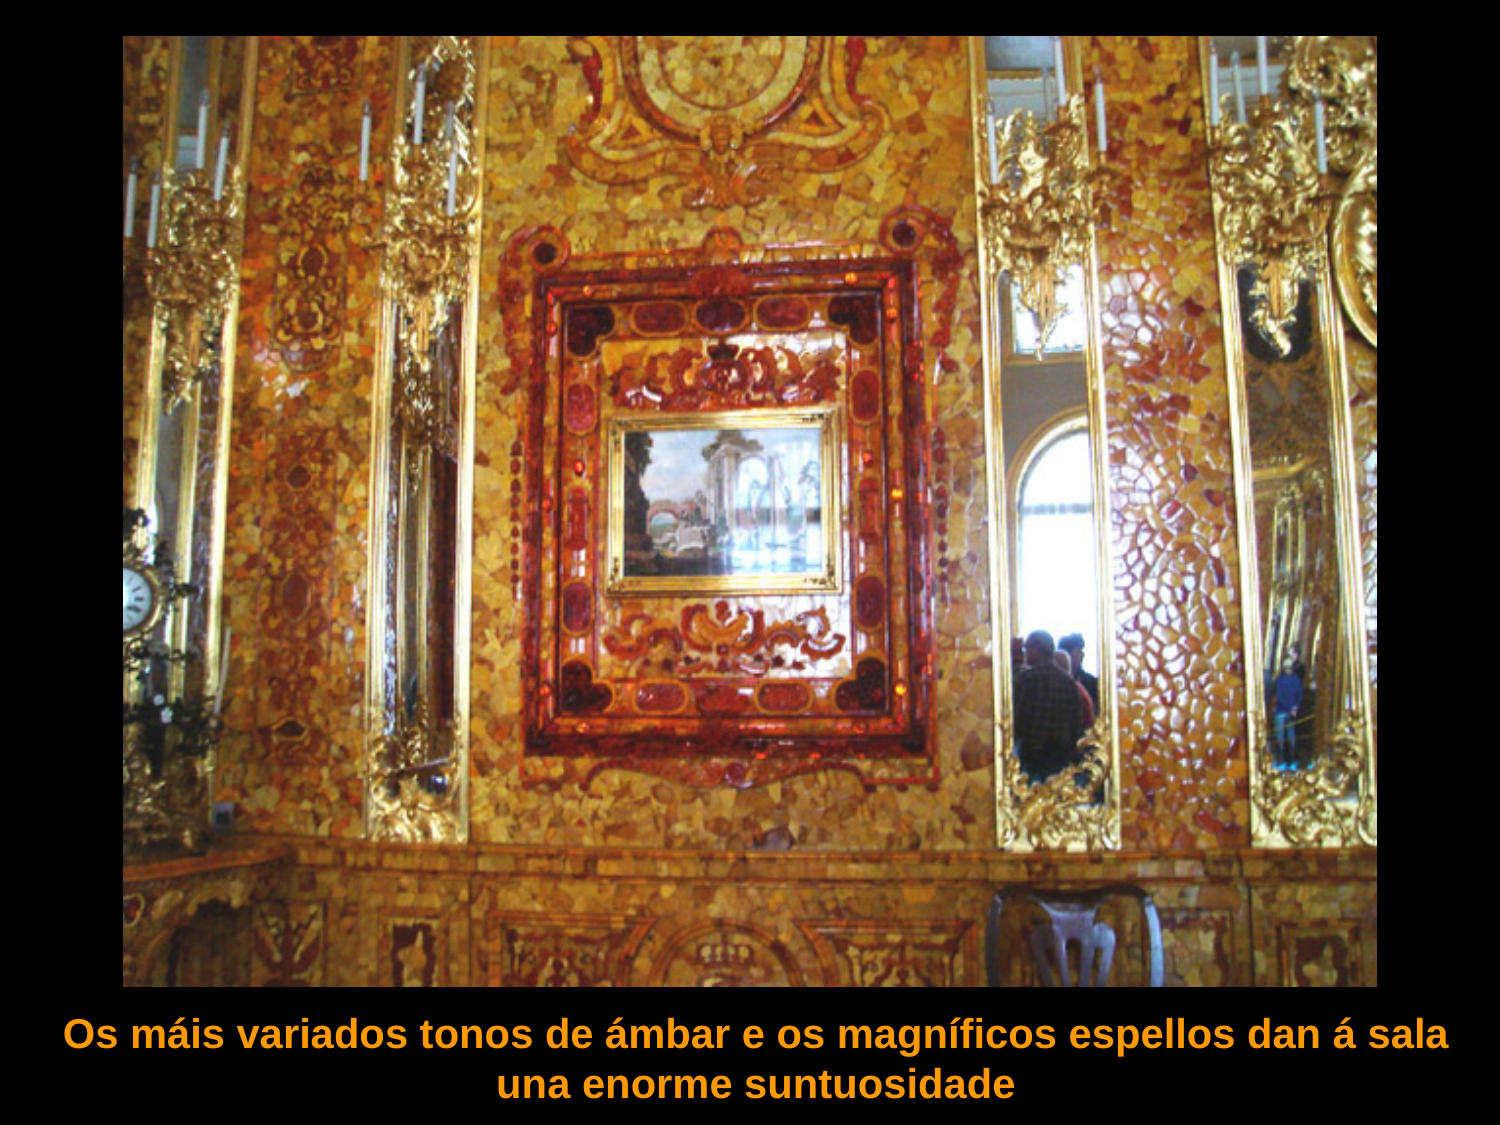

Os máis variados tonos de ámbar e os magníficos espellos dan á sala una enorme suntuosidade